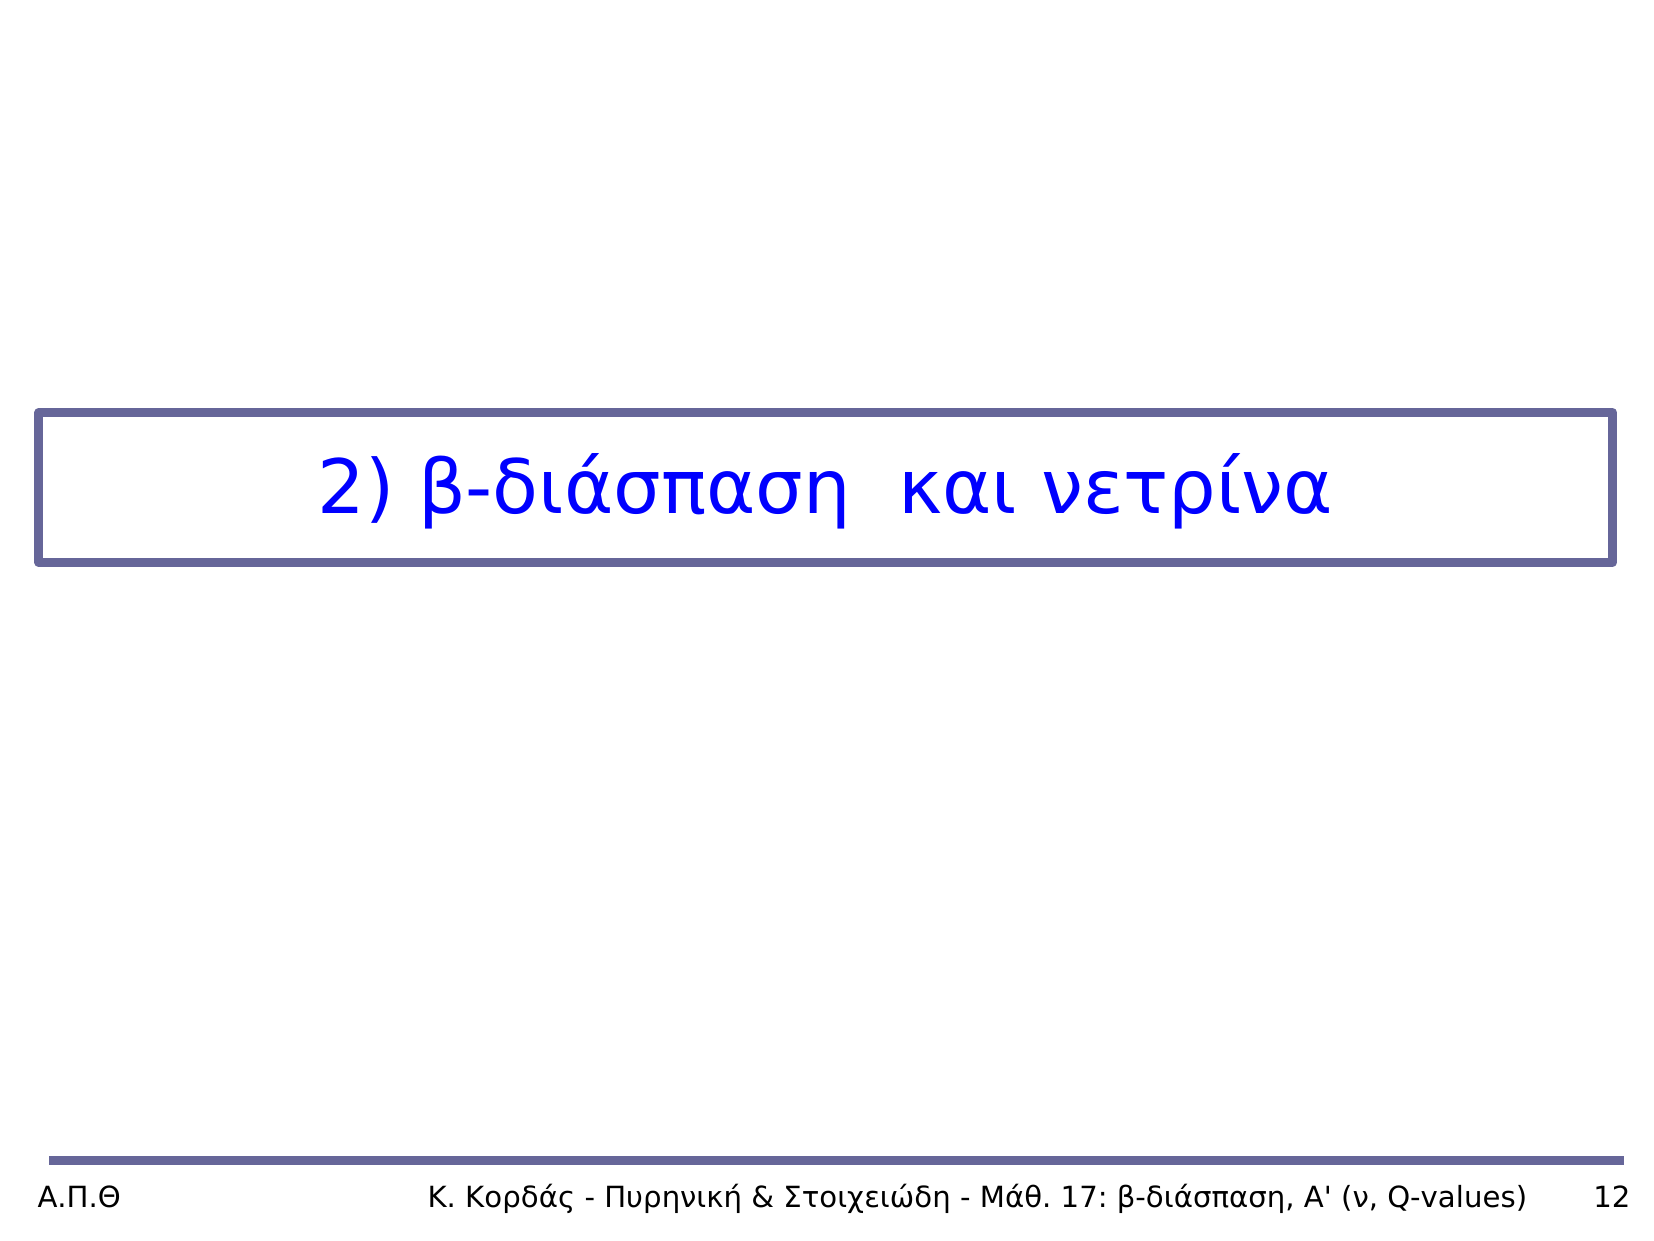

# 2) β-διάσπαση και νετρίνα
Α.Π.Θ
Κ. Κορδάς - Πυρηνική & Στοιχειώδη - Μάθ. 17: β-διάσπαση, A' (ν, Q-values)
12